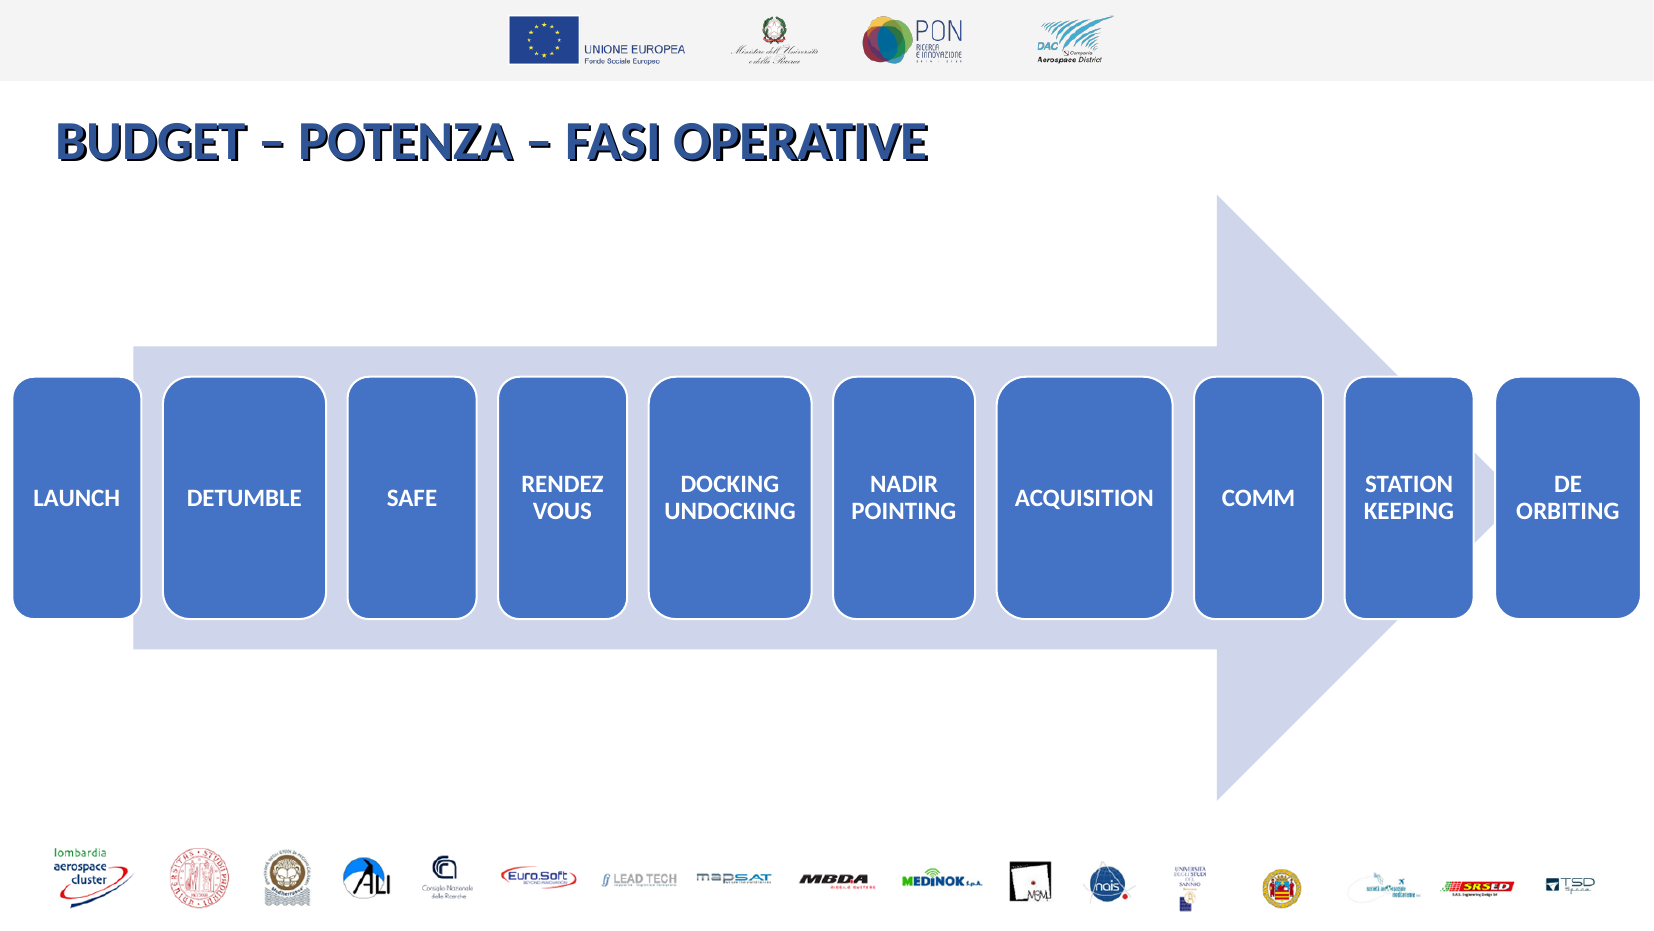

BUDGET – POTENZA – FASI OPERATIVE
LAUNCH
DETUMBLE
SAFE
RENDEZ VOUS
DOCKING UNDOCKING
NADIR POINTING
ACQUISITION
COMM
STATION KEEPING
DE ORBITING